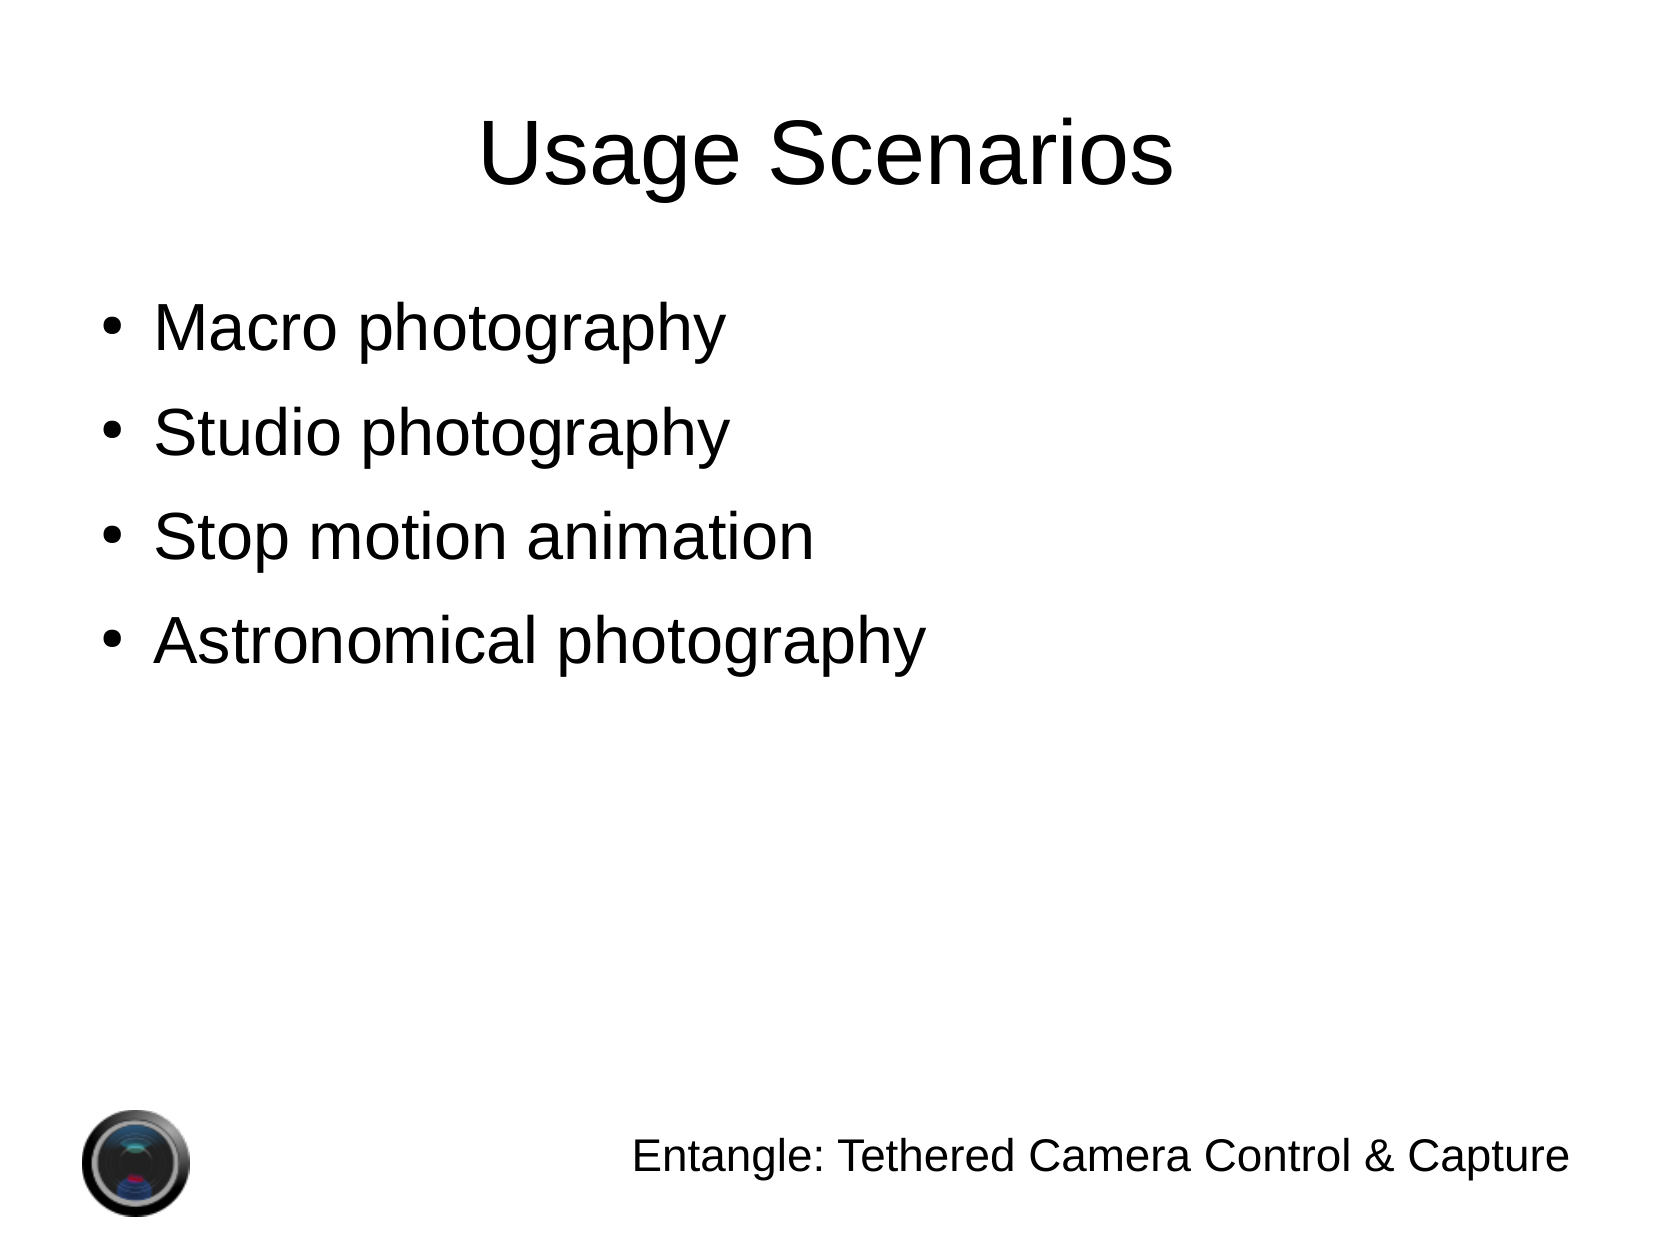

# Usage Scenarios
Macro photography
Studio photography
Stop motion animation
Astronomical photography